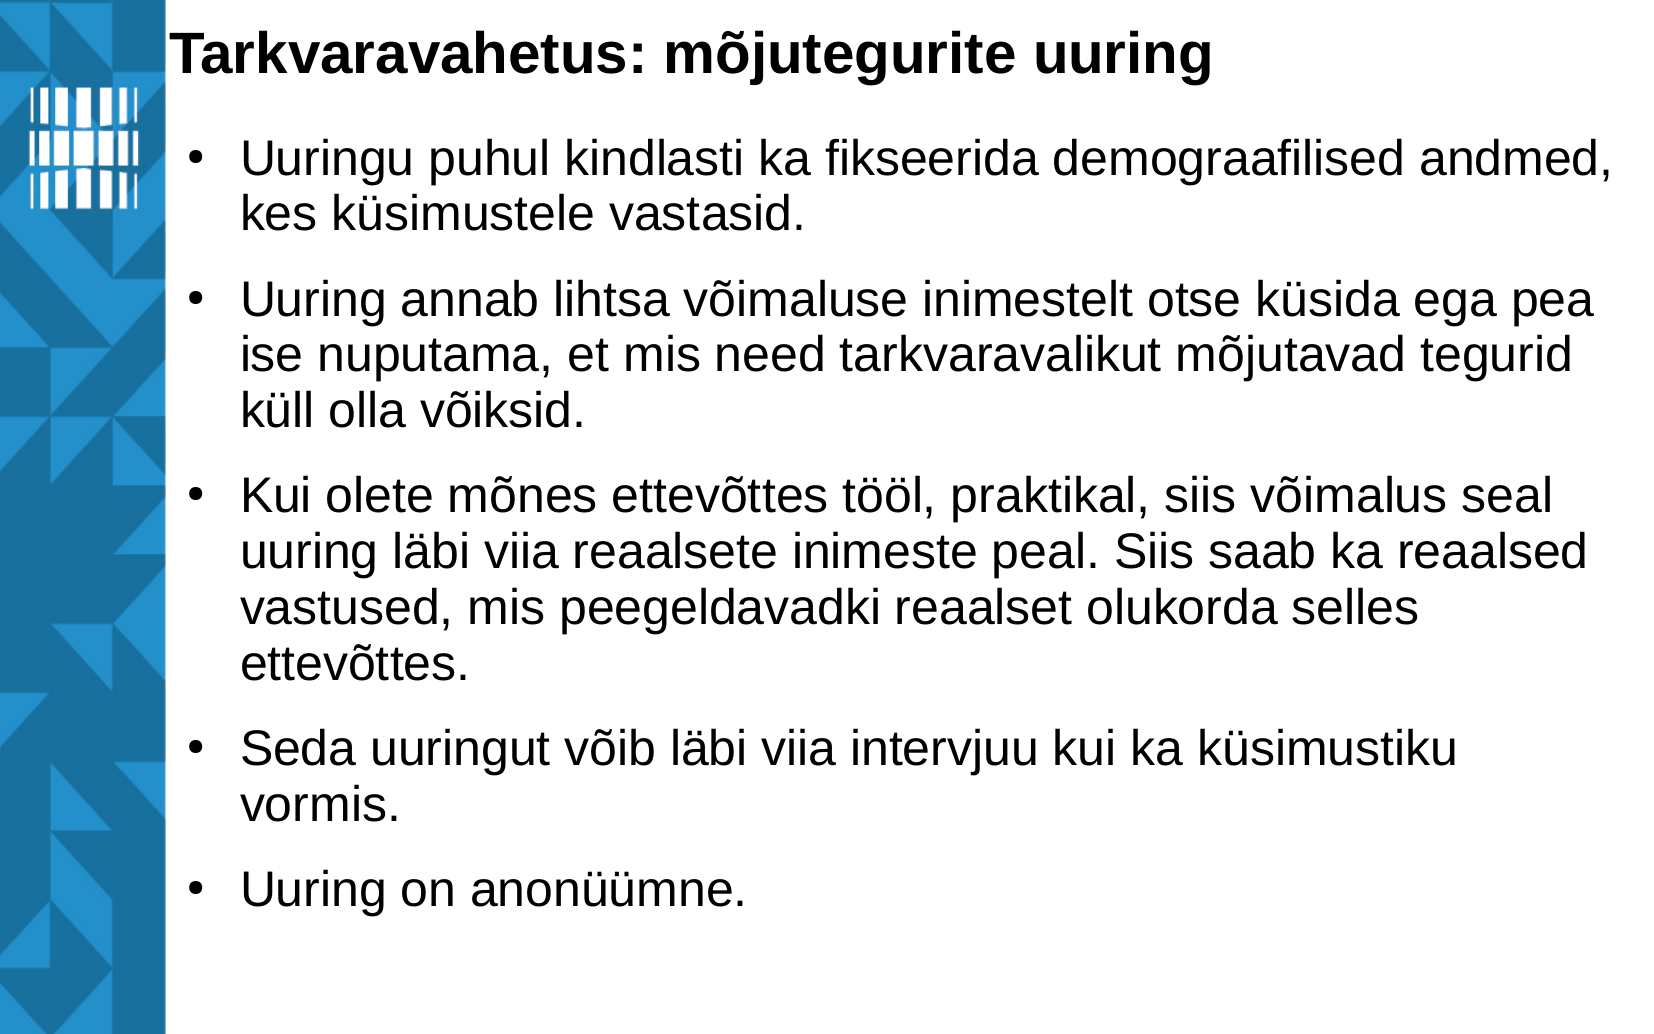

# Tarkvaravahetus: mõjutegurite uuring
Uuringu puhul kindlasti ka fikseerida demograafilised andmed, kes küsimustele vastasid.
Uuring annab lihtsa võimaluse inimestelt otse küsida ega pea ise nuputama, et mis need tarkvaravalikut mõjutavad tegurid küll olla võiksid.
Kui olete mõnes ettevõttes tööl, praktikal, siis võimalus seal uuring läbi viia reaalsete inimeste peal. Siis saab ka reaalsed vastused, mis peegeldavadki reaalset olukorda selles ettevõttes.
Seda uuringut võib läbi viia intervjuu kui ka küsimustiku vormis.
Uuring on anonüümne.